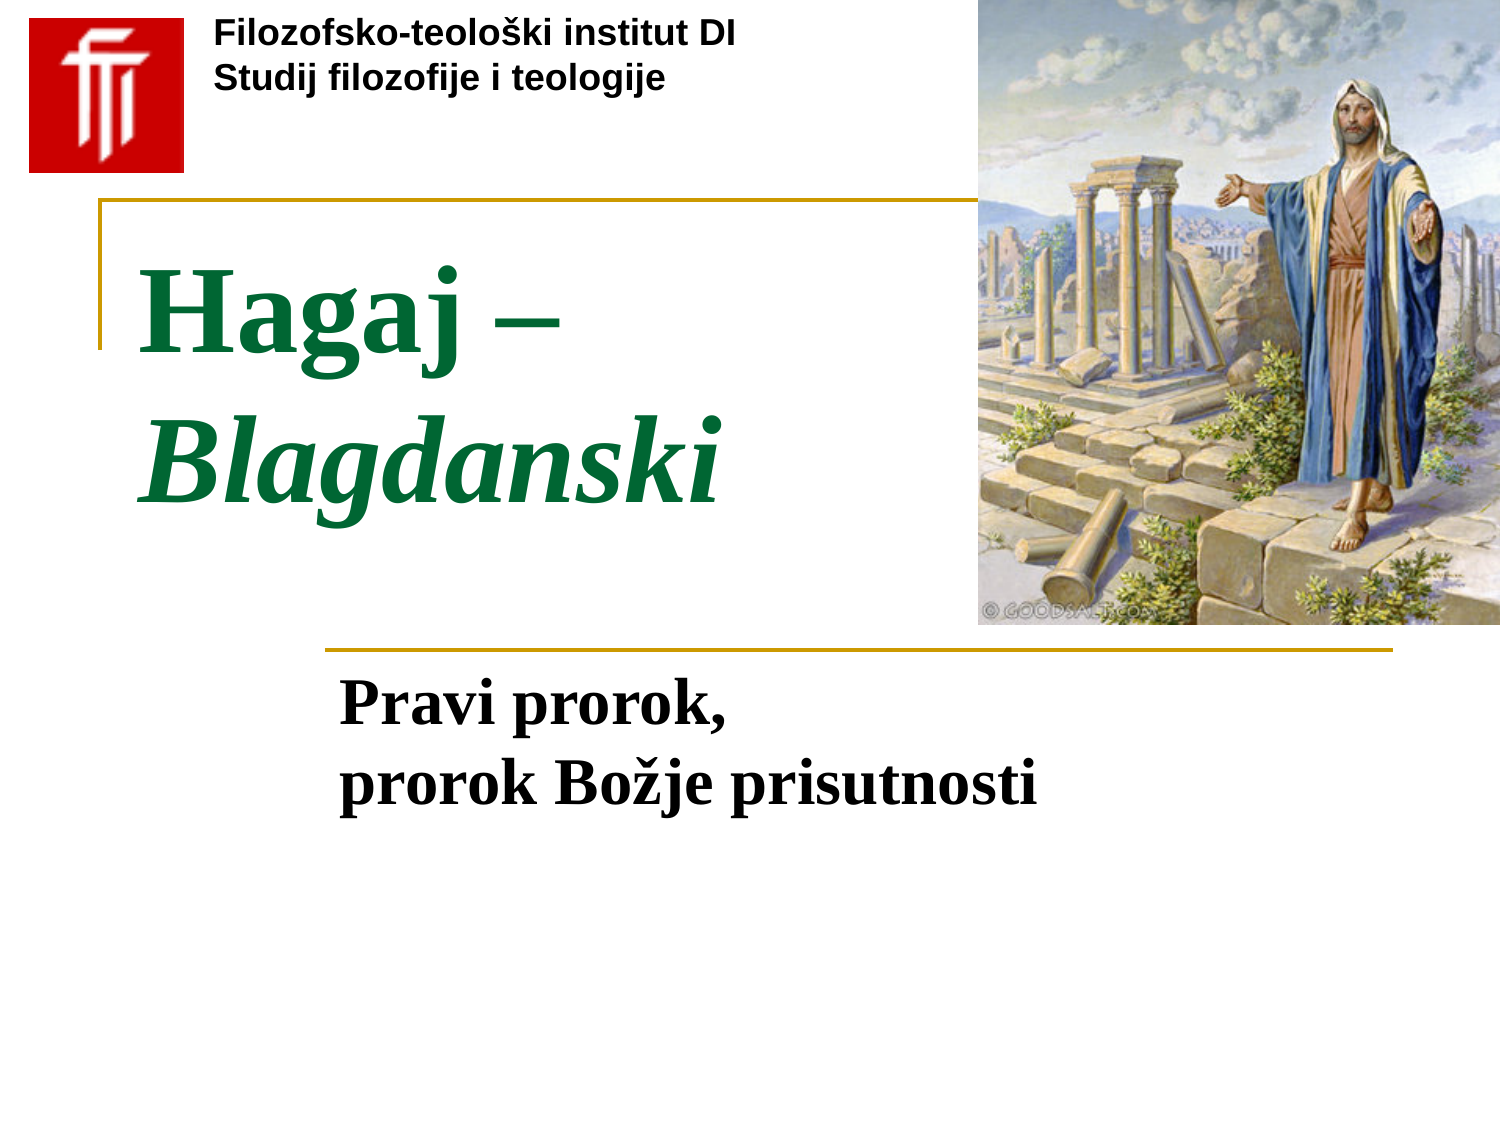

Filozofsko-teološki institut DI
Studij filozofije i teologije
# Hagaj – Blagdanski
Pravi prorok,
prorok Božje prisutnosti